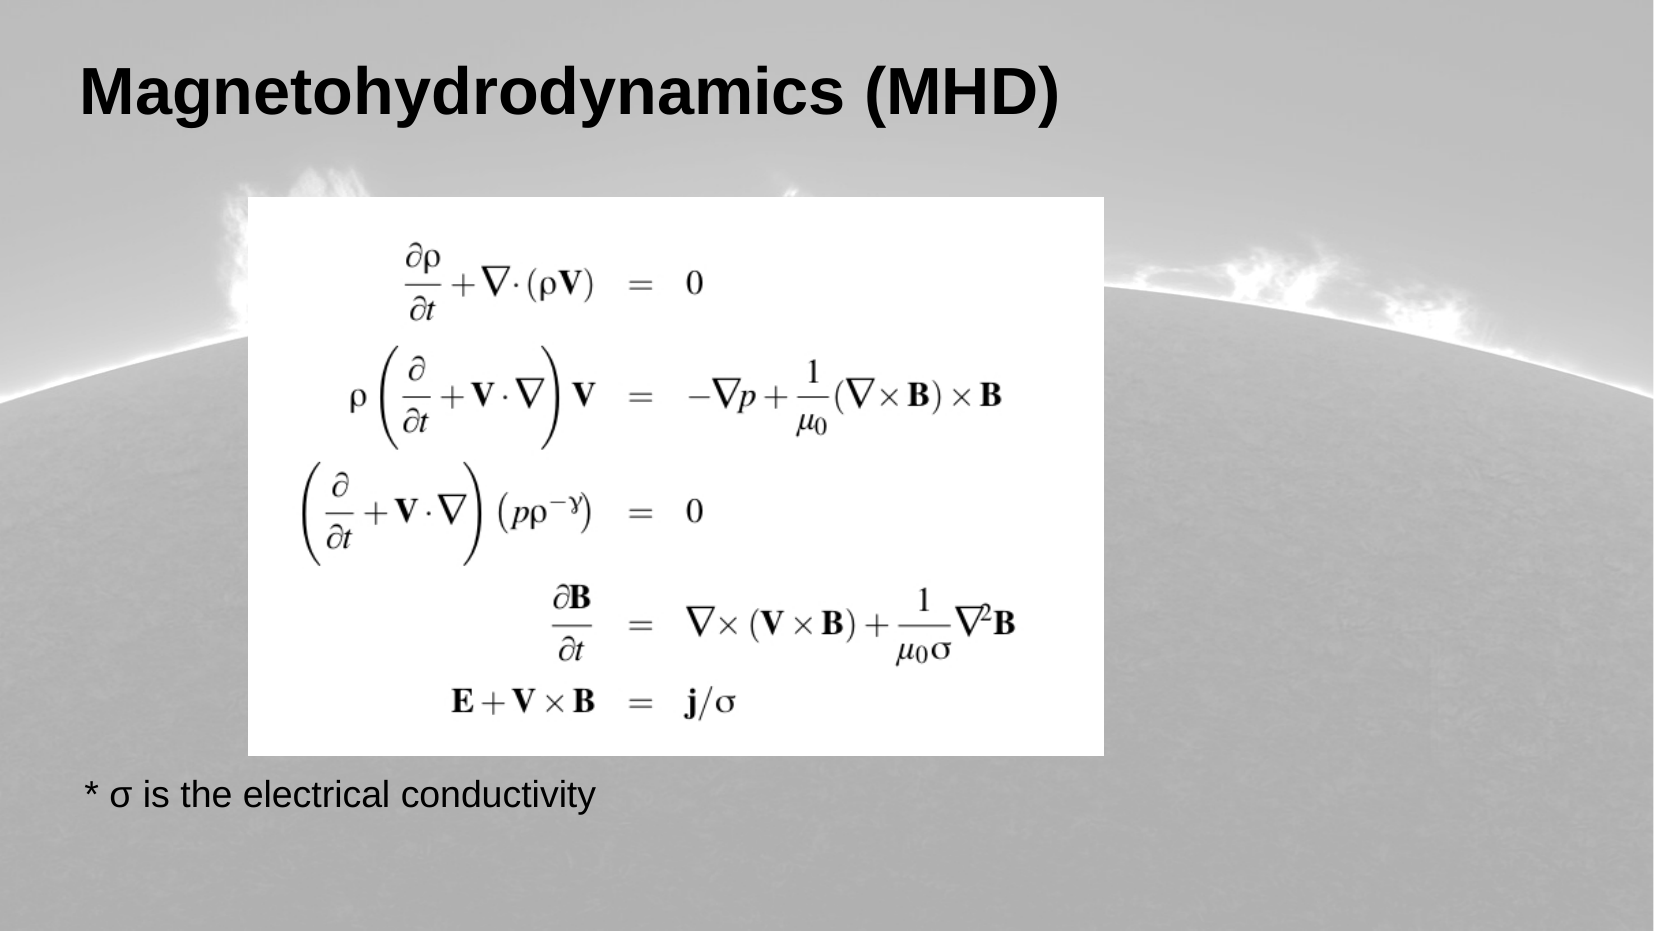

Magnetohydrodynamics (MHD)
* σ is the electrical conductivity